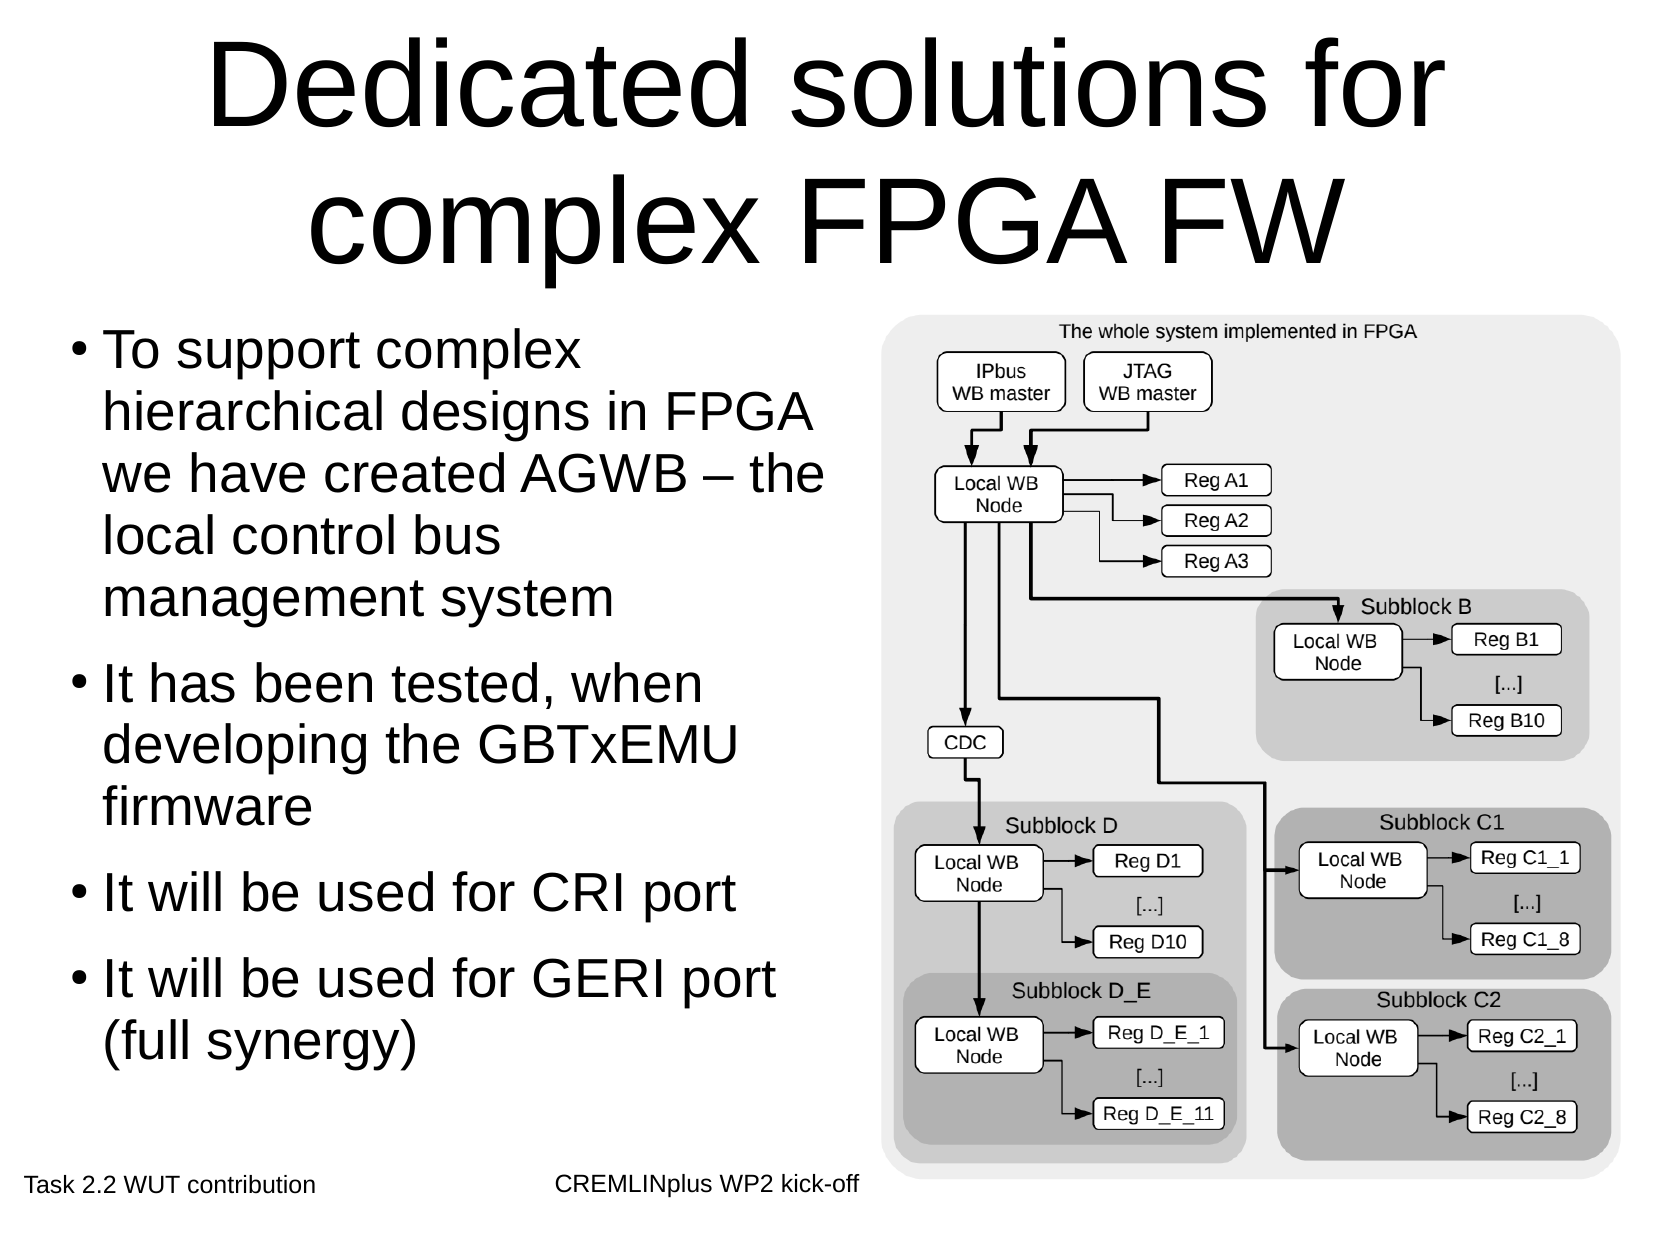

# Dedicated solutions for complex FPGA FW
To support complex hierarchical designs in FPGA we have created AGWB – the local control bus management system
It has been tested, when developing the GBTxEMU firmware
It will be used for CRI port
It will be used for GERI port (full synergy)
CREMLINplus WP2 kick-off meeting, 1 July 2020
7
Task 2.2 WUT contribution